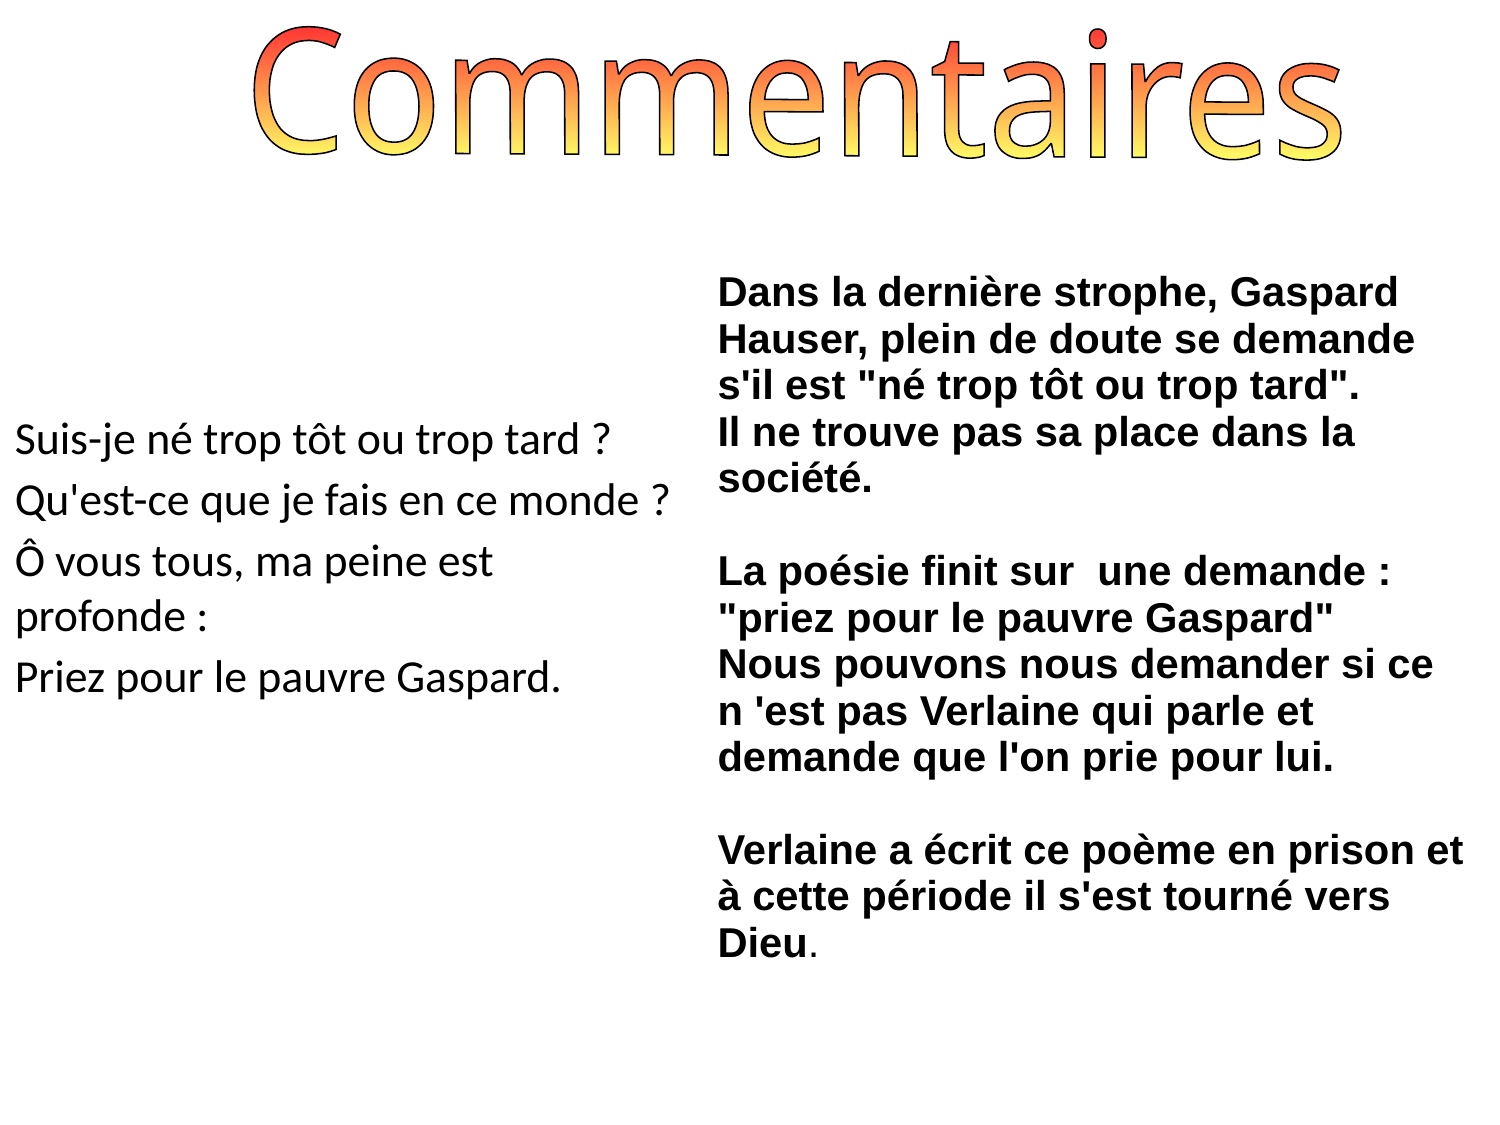

Commentaires
Dans la dernière strophe, Gaspard Hauser, plein de doute se demande s'il est "né trop tôt ou trop tard".
Il ne trouve pas sa place dans la société.
La poésie finit sur une demande :
"priez pour le pauvre Gaspard"
Nous pouvons nous demander si ce n 'est pas Verlaine qui parle et demande que l'on prie pour lui.
Verlaine a écrit ce poème en prison et à cette période il s'est tourné vers Dieu.
# Suis-je né trop tôt ou trop tard ?
Qu'est-ce que je fais en ce monde ?
Ô vous tous, ma peine est profonde :
Priez pour le pauvre Gaspard.